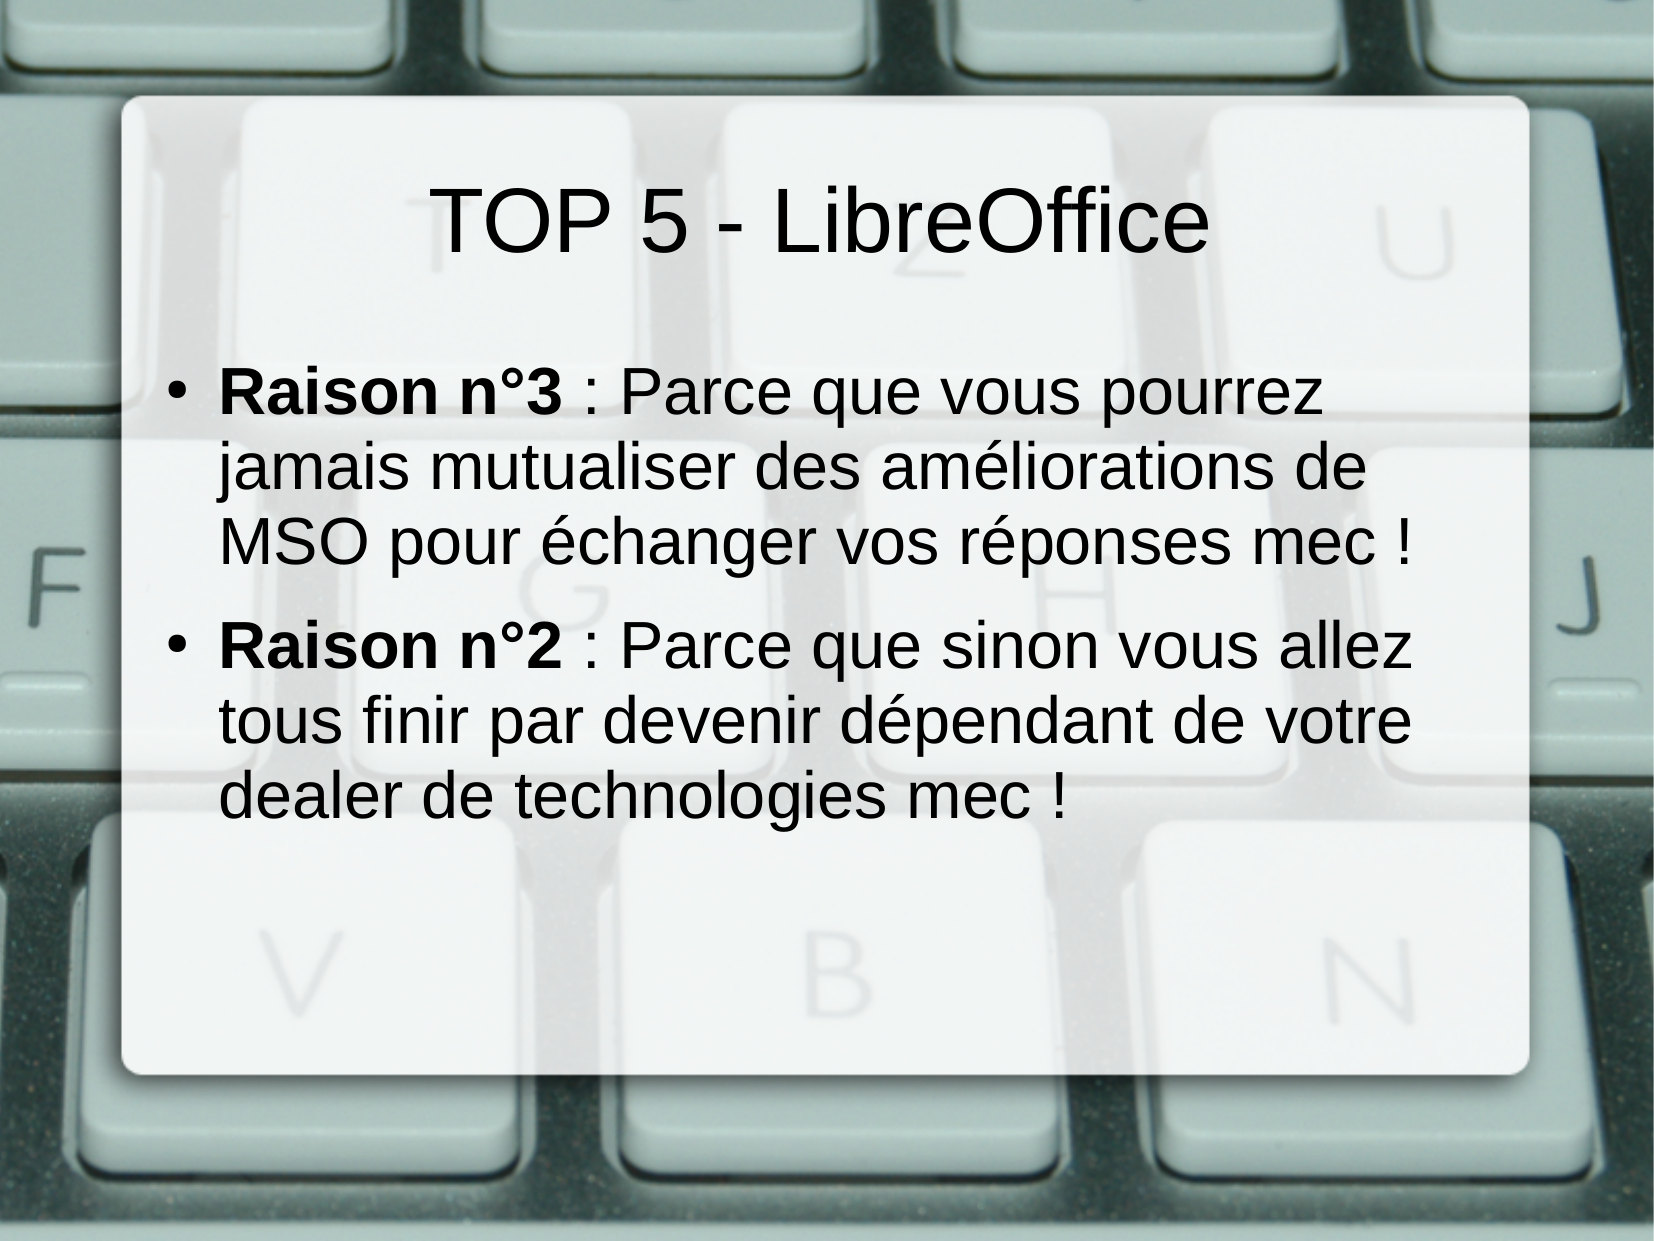

# TOP 5 - LibreOffice
Raison n°3 : Parce que vous pourrez jamais mutualiser des améliorations de MSO pour échanger vos réponses mec !
Raison n°2 : Parce que sinon vous allez tous finir par devenir dépendant de votre dealer de technologies mec !